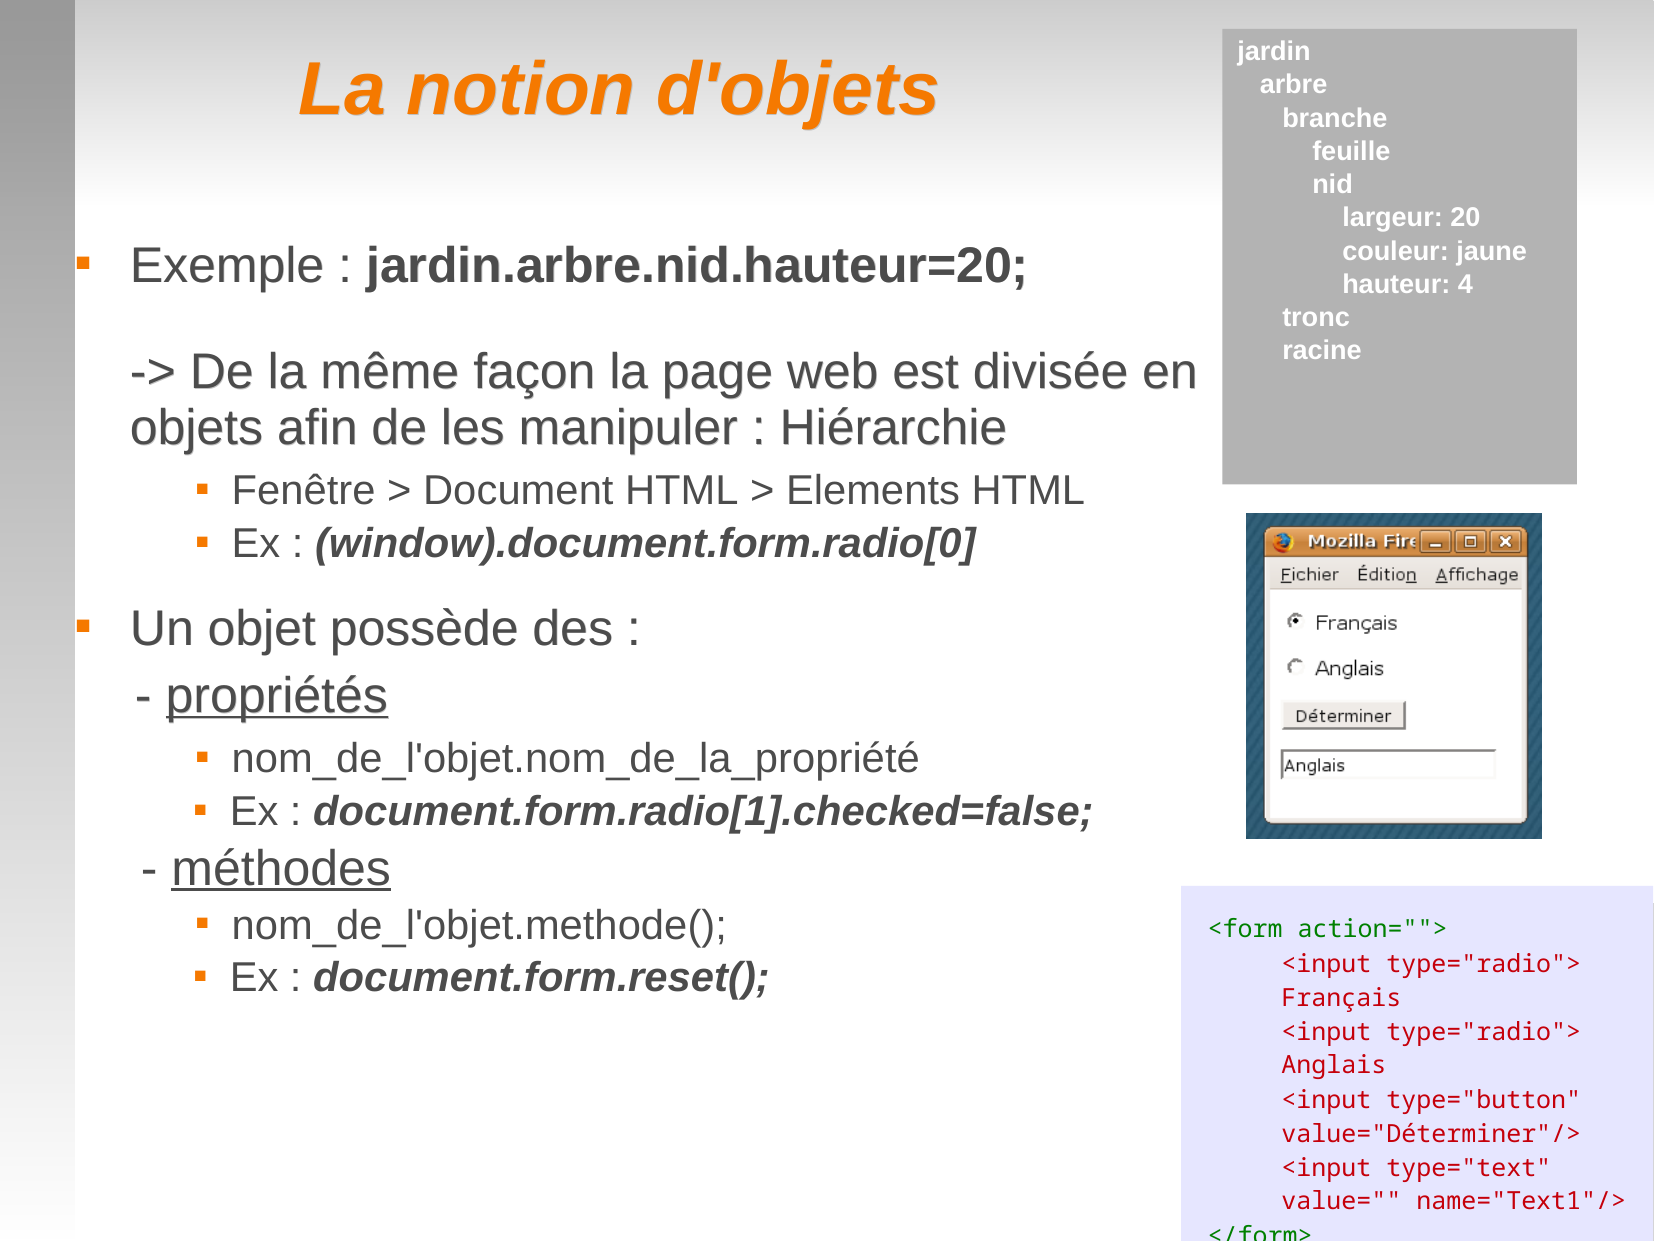

# La notion d'objets
jardin
 arbre
 branche
 feuille
 nid
 largeur: 20
 couleur: jaune
 hauteur: 4
 tronc
 racine
Exemple : jardin.arbre.nid.hauteur=20;
-> De la même façon la page web est divisée en objets afin de les manipuler : Hiérarchie
Fenêtre > Document HTML > Elements HTML
Ex : (window).document.form.radio[0]
Un objet possède des :
- propriétés
nom_de_l'objet.nom_de_la_propriété
Ex : document.form.radio[1].checked=false;
- méthodes
nom_de_l'objet.methode();
Ex : document.form.reset();
<form action="">
	<input type="radio">
	Français
	<input type="radio">
	Anglais
	<input type="button"
	value="Déterminer"/>
	<input type="text"
	value="" name="Text1"/>
</form>